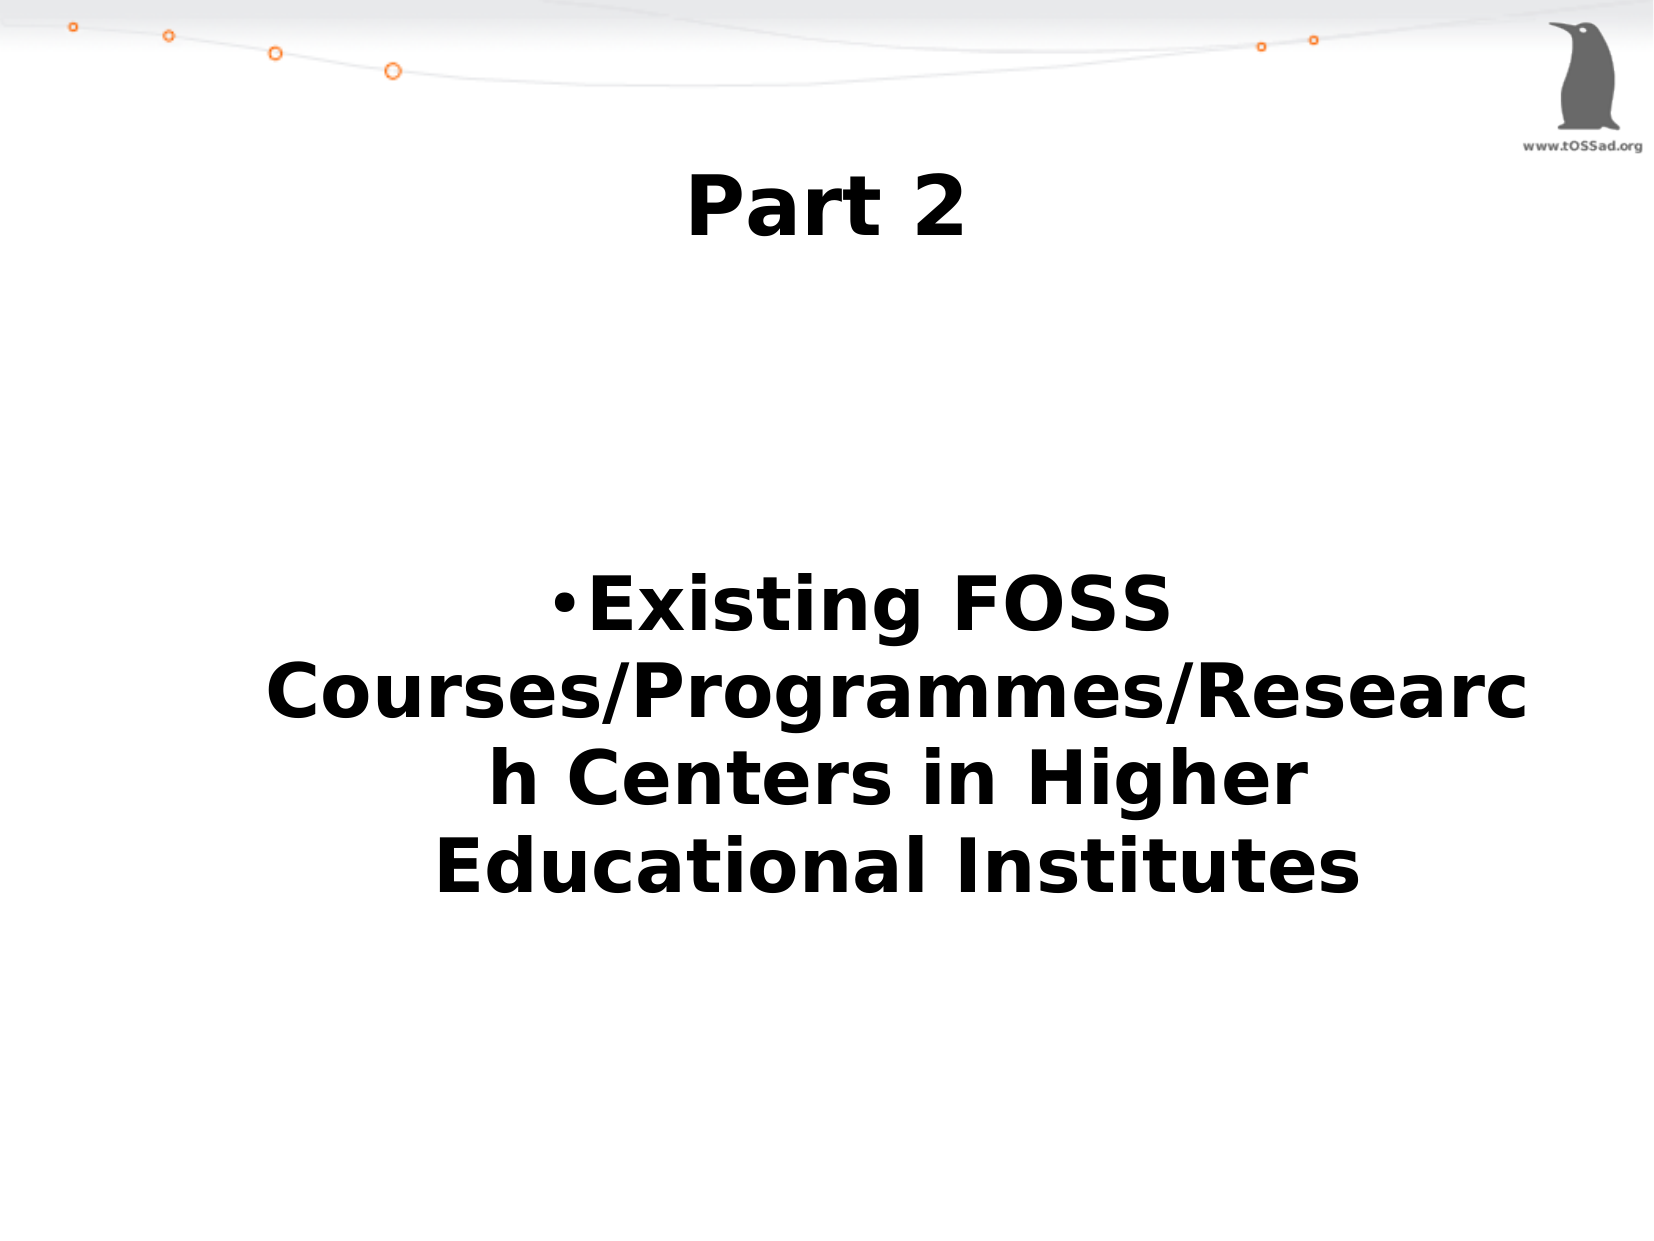

# Part 2
Existing FOSS Courses/Programmes/Research Centers in Higher Educational Institutes